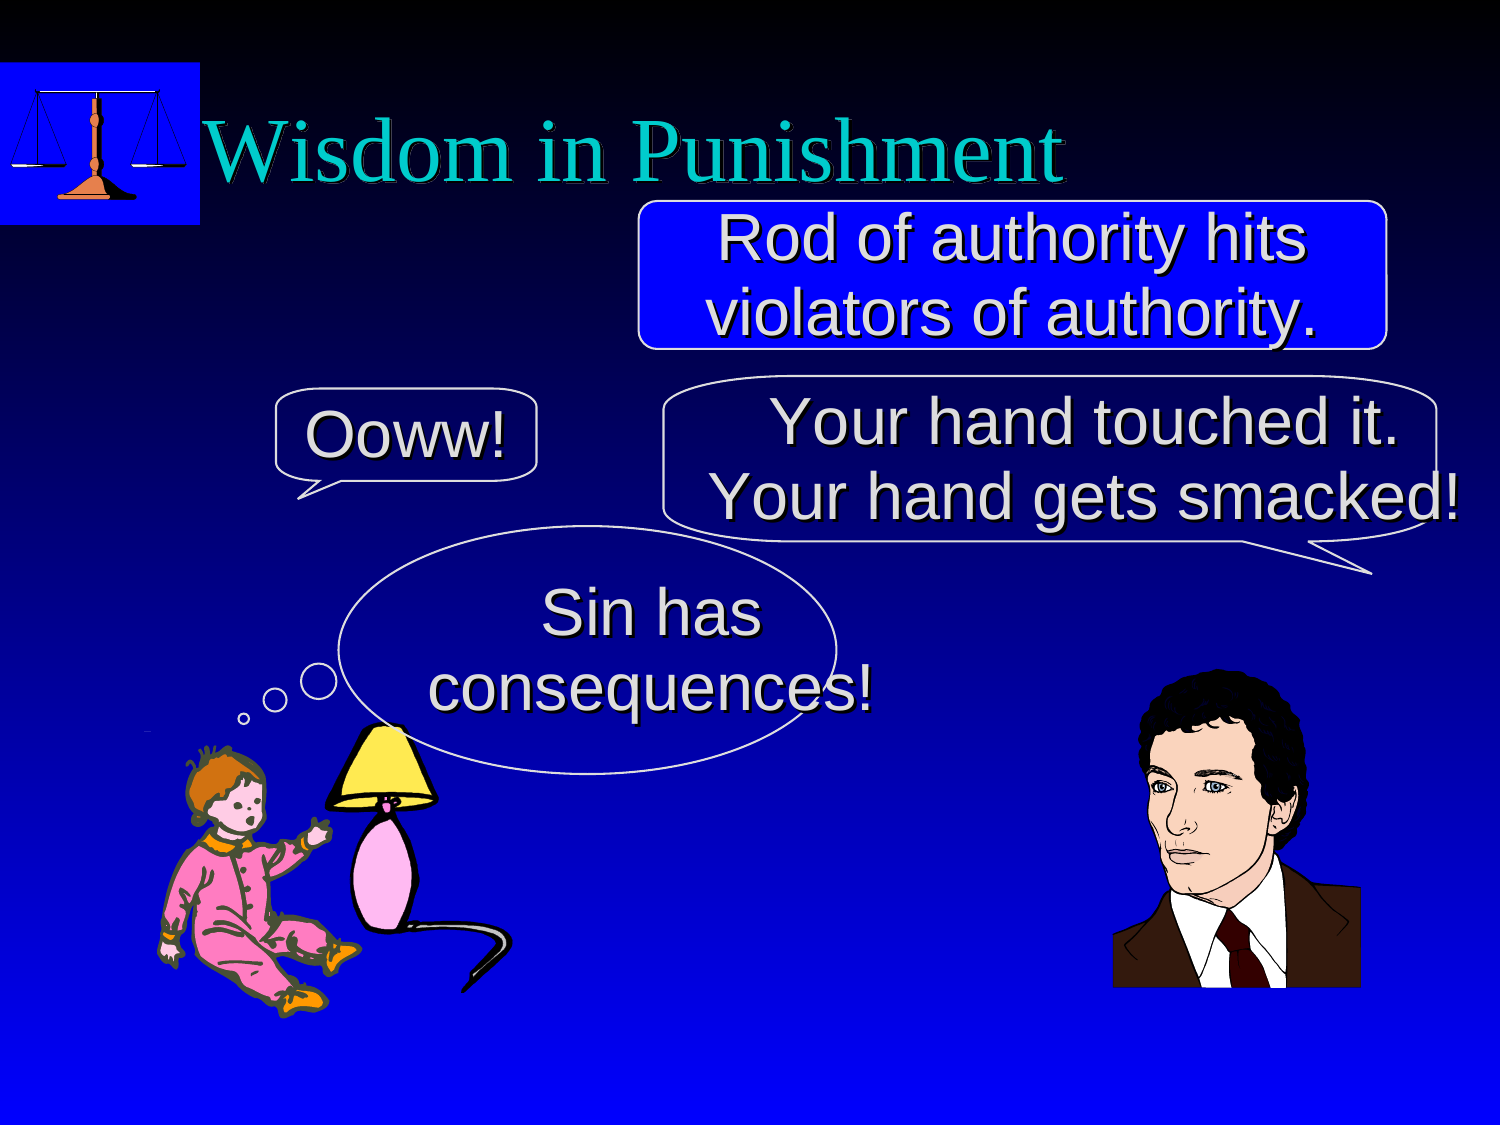

# Wisdom in Punishment
Rod of authority hits
violators of authority.
Your hand touched it.
Your hand gets smacked!
Ooww!
Sin has
consequences!